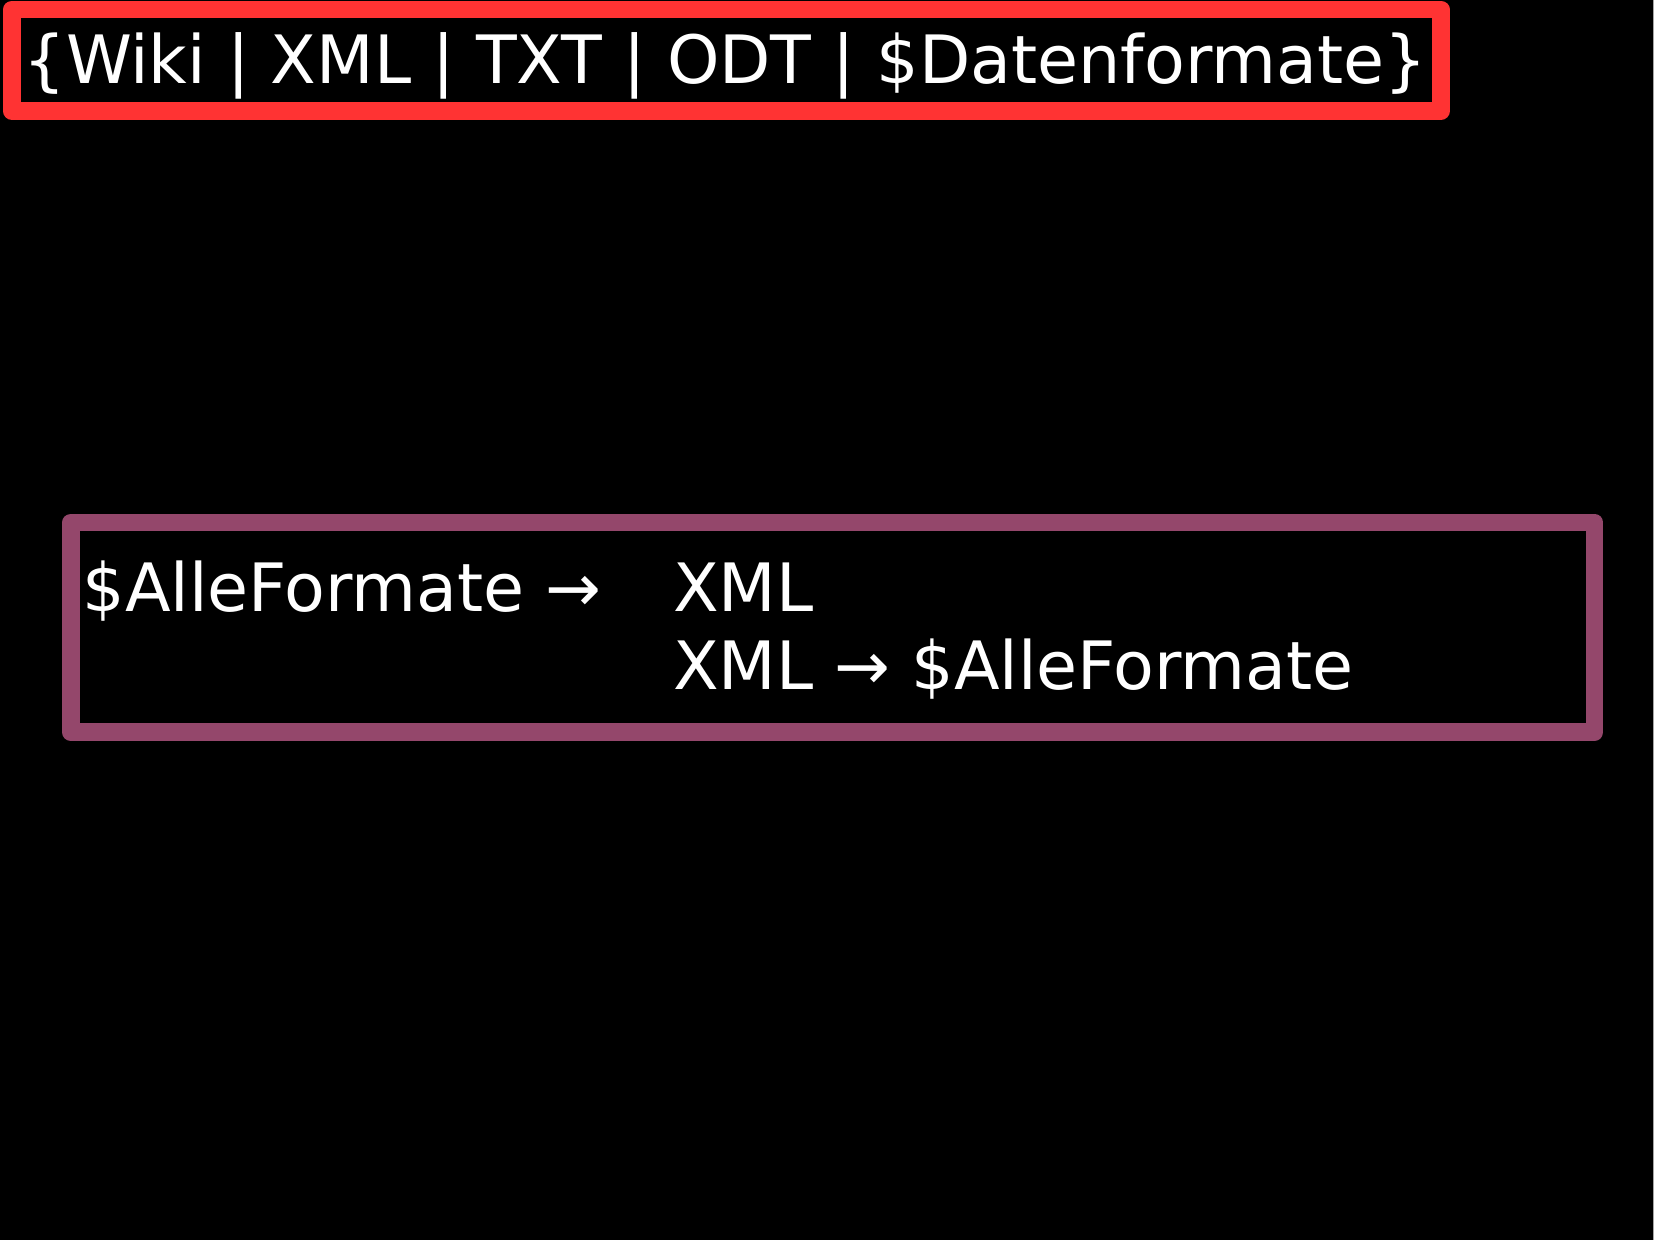

{Wiki | XML | TXT | ODT | $Datenformate}
$AlleFormate → 	XML
								XML → $AlleFormate